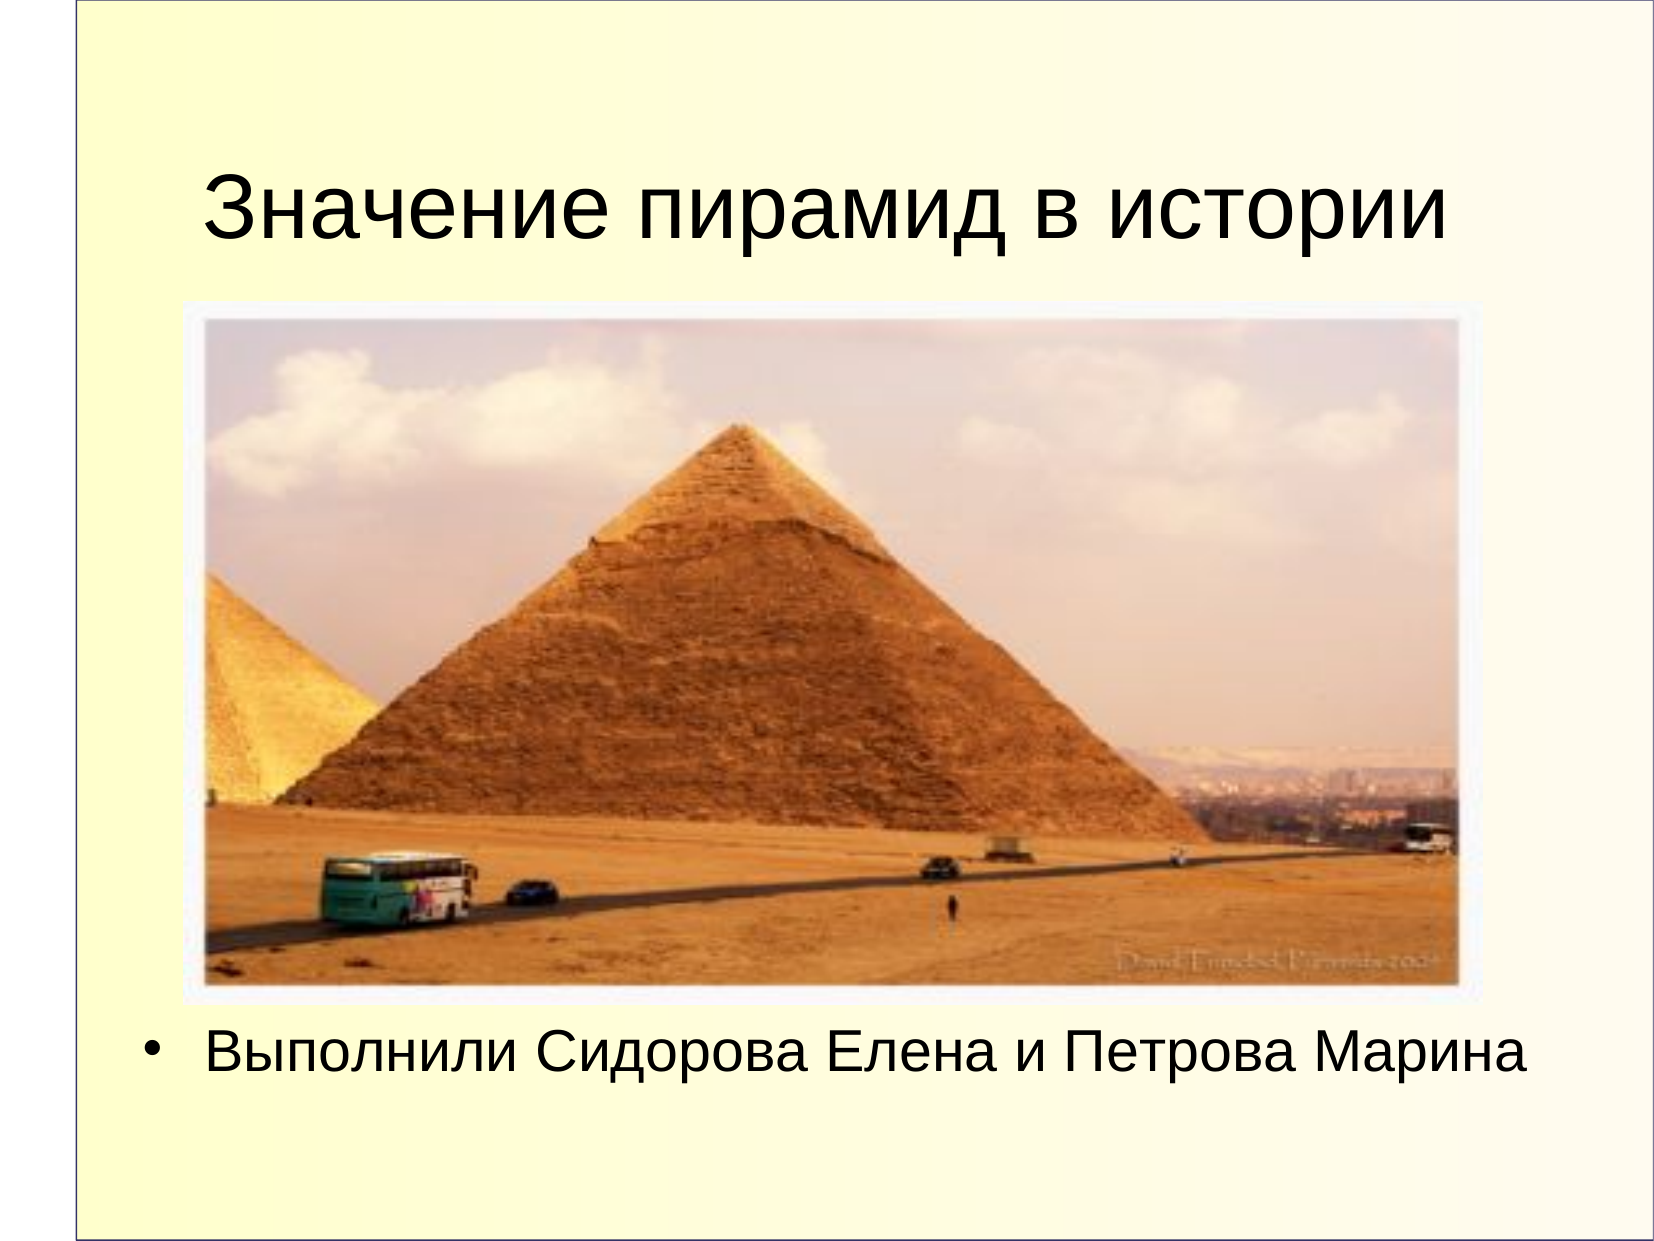

# Значение пирамид в истории
Выполнили Сидорова Елена и Петрова Марина